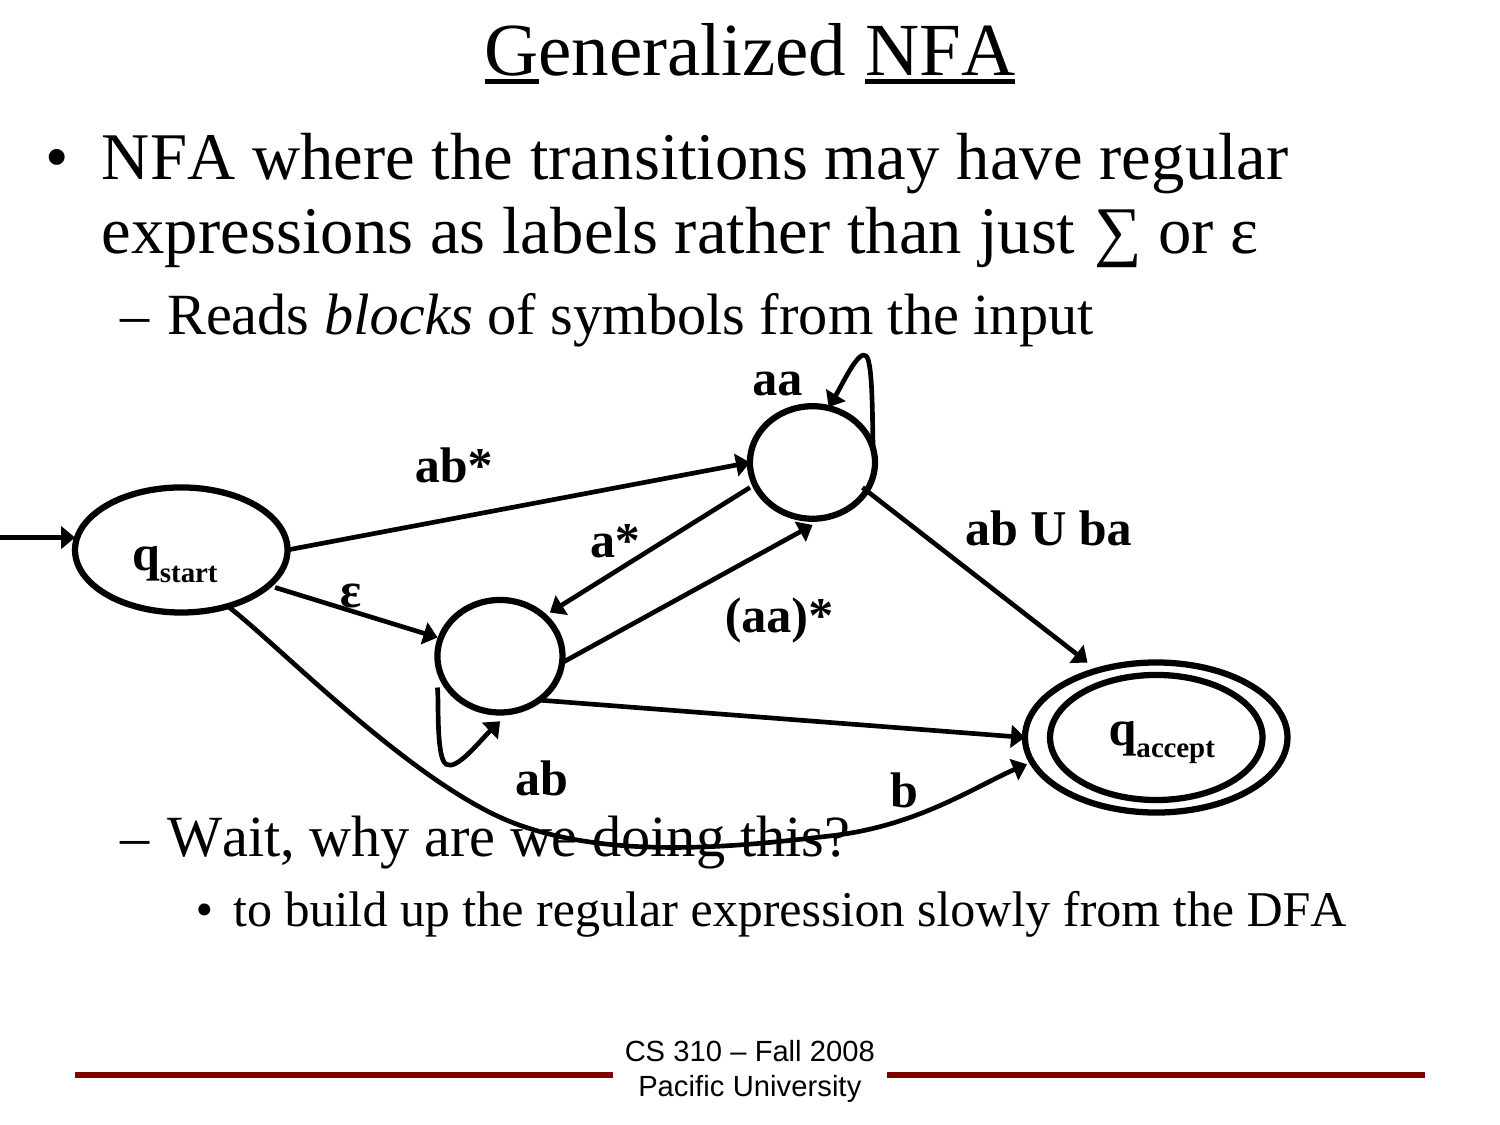

# Generalized NFA
NFA where the transitions may have regular expressions as labels rather than just ∑ or ε
Reads blocks of symbols from the input
Wait, why are we doing this?
to build up the regular expression slowly from the DFA
aa
ab*
ab U ba
a*
qstart
ε
(aa)*
qaccept
ab
b